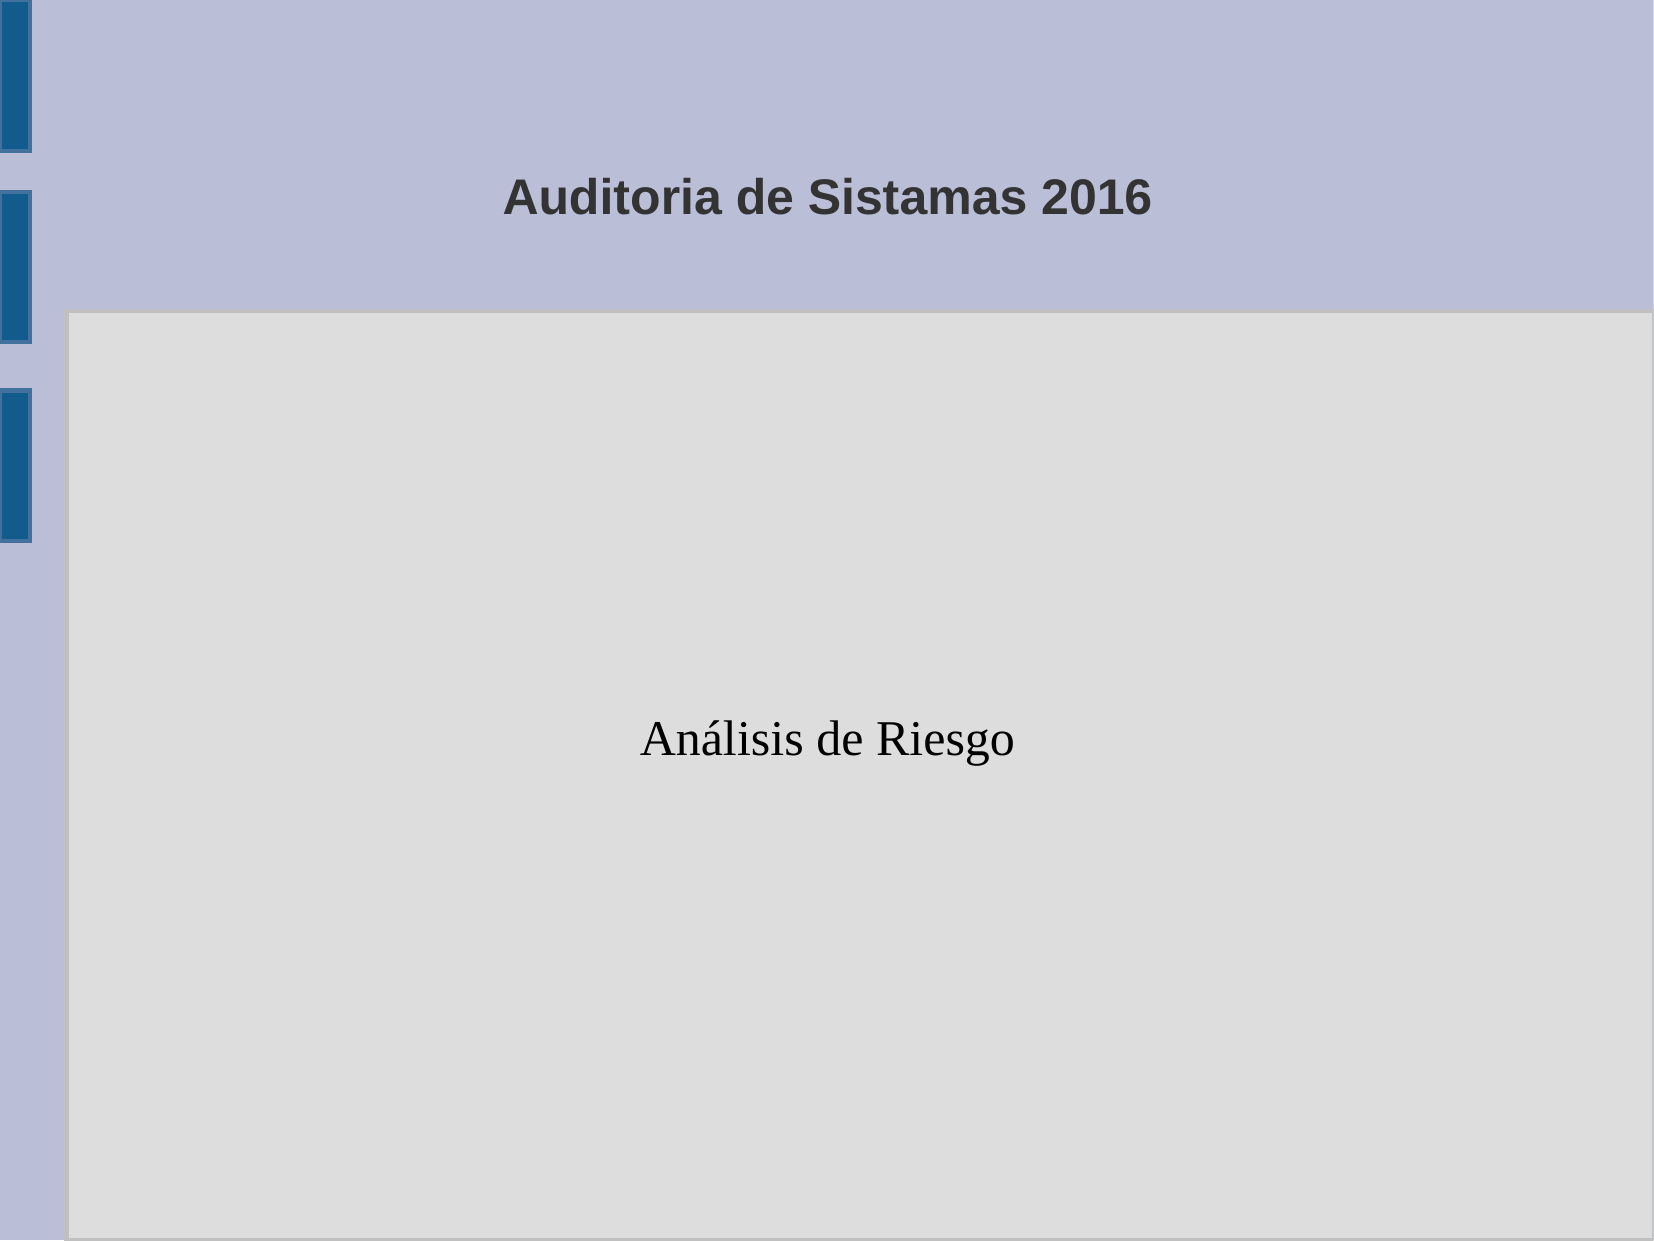

# Auditoria de Sistamas 2016
Análisis de Riesgo